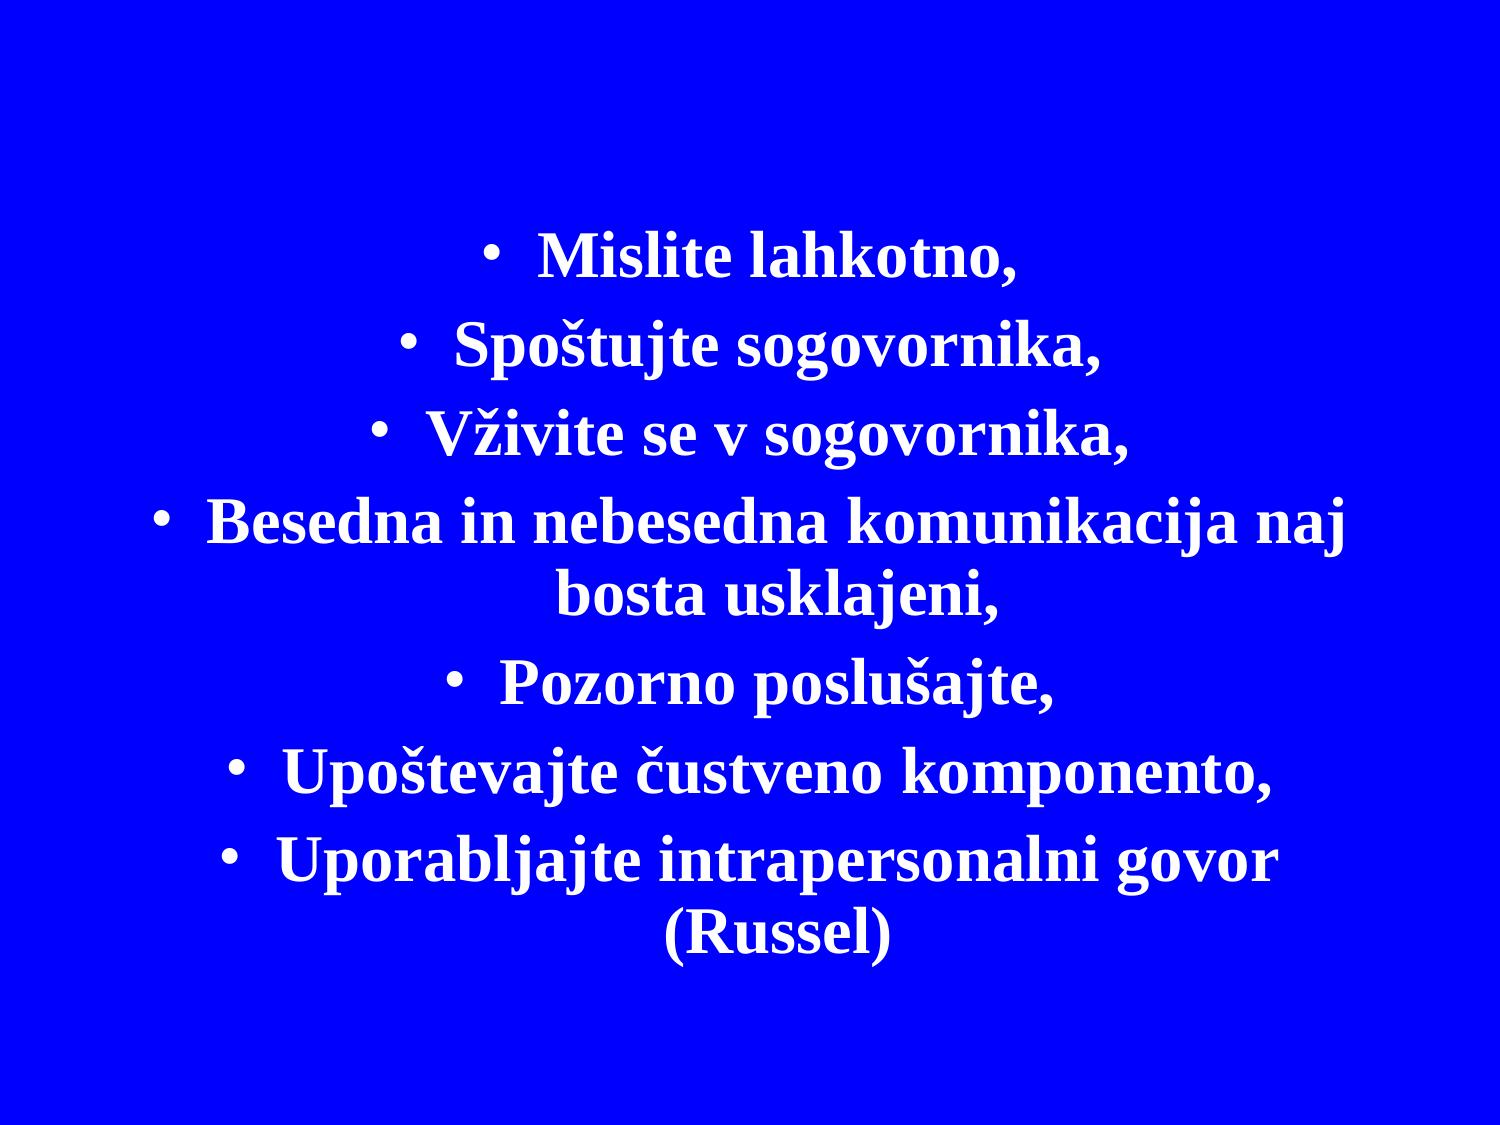

#
Mislite lahkotno,
Spoštujte sogovornika,
Vživite se v sogovornika,
Besedna in nebesedna komunikacija naj bosta usklajeni,
Pozorno poslušajte,
Upoštevajte čustveno komponento,
Uporabljajte intrapersonalni govor (Russel)